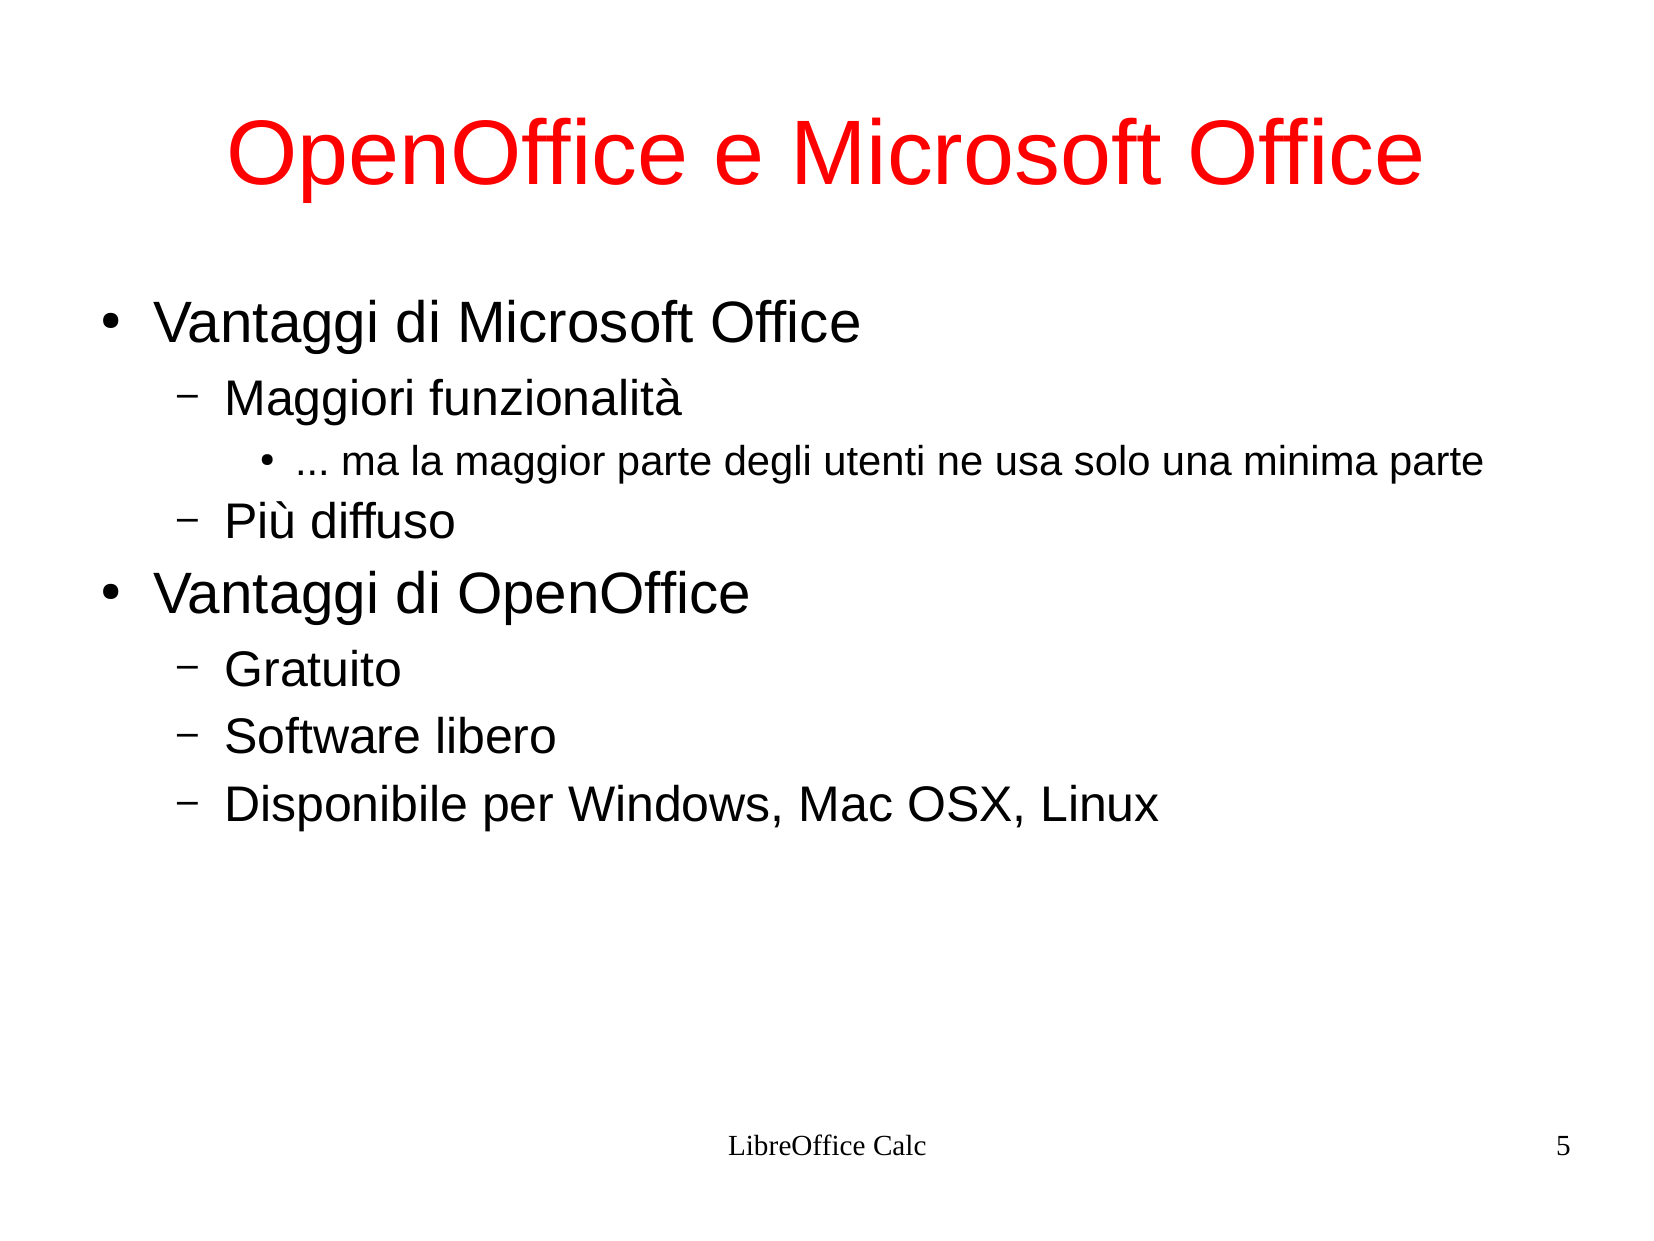

# OpenOffice e Microsoft Office
Vantaggi di Microsoft Office
Maggiori funzionalità
... ma la maggior parte degli utenti ne usa solo una minima parte
Più diffuso
Vantaggi di OpenOffice
Gratuito
Software libero
Disponibile per Windows, Mac OSX, Linux
LibreOffice Calc
5